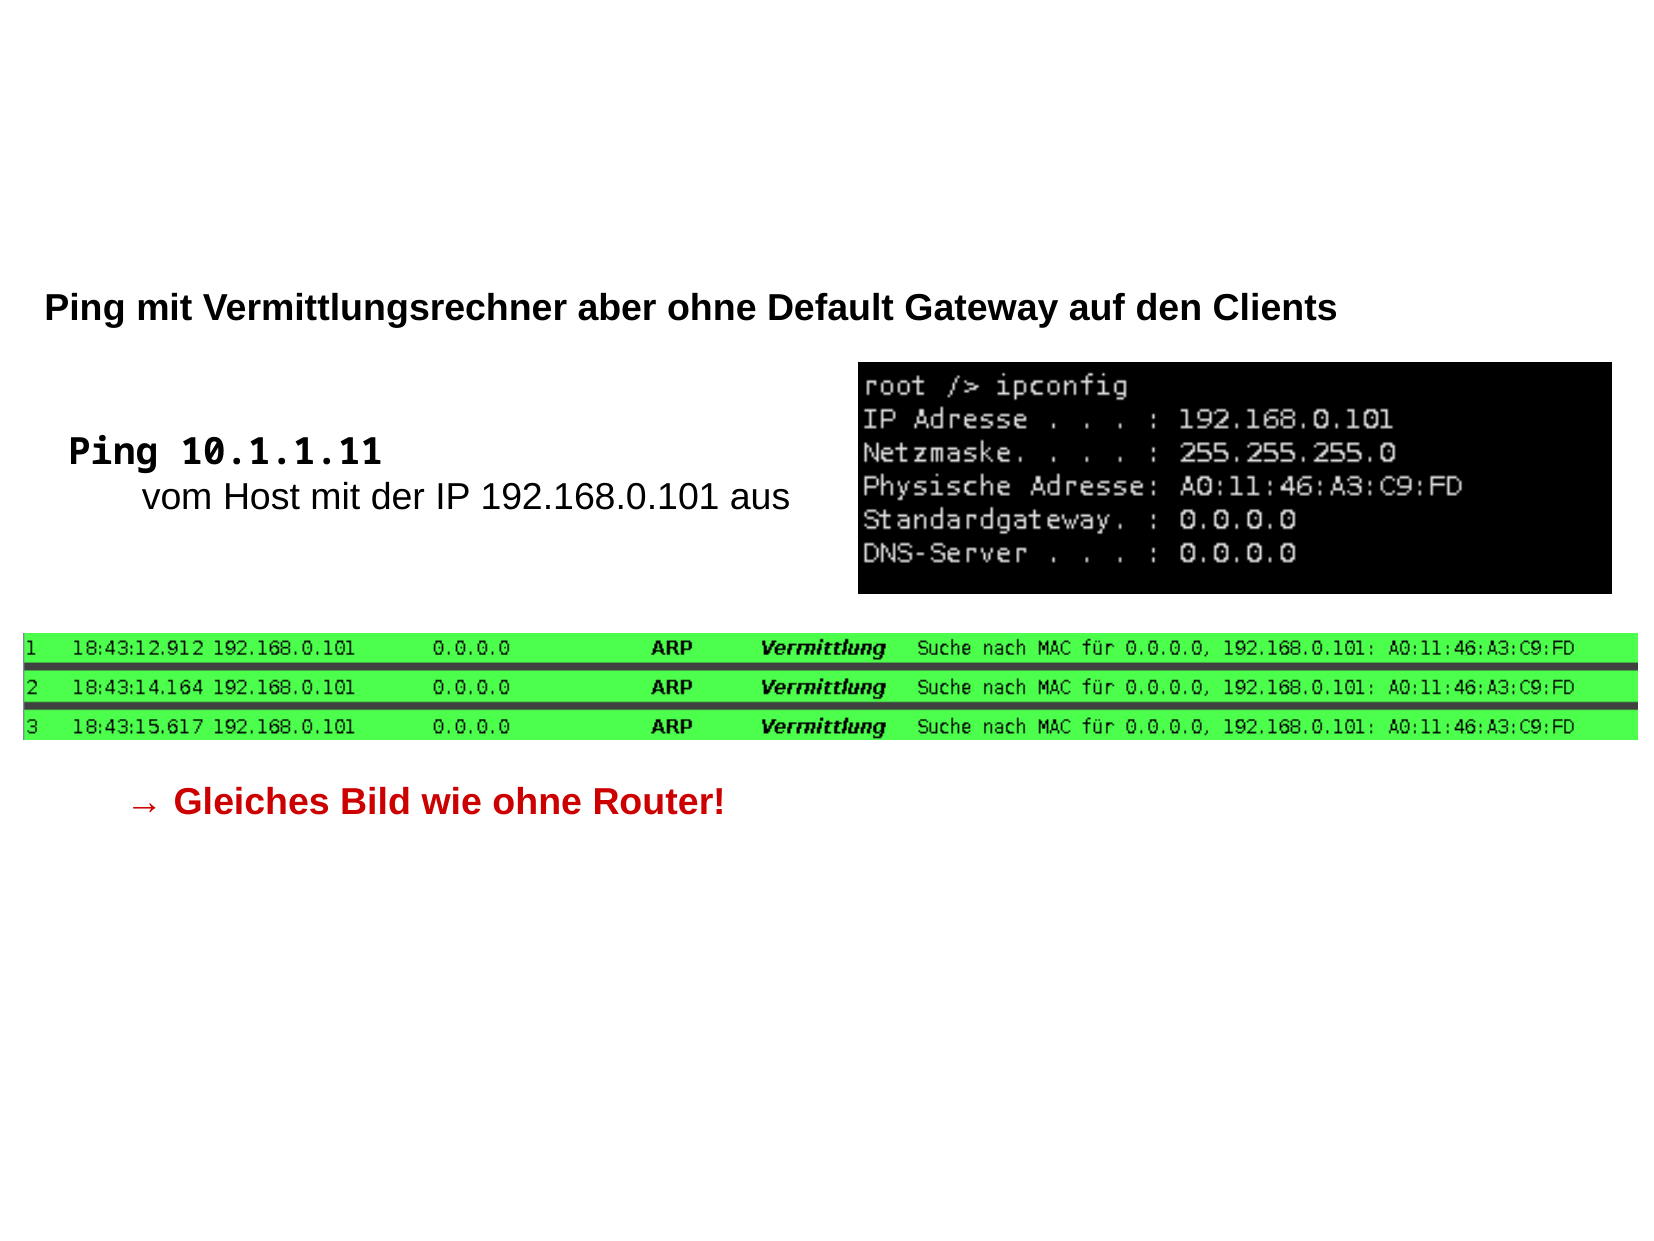

Ping mit Vermittlungsrechner aber ohne Default Gateway auf den Clients
Ping 10.1.1.11
	vom Host mit der IP 192.168.0.101 aus
→ Gleiches Bild wie ohne Router!